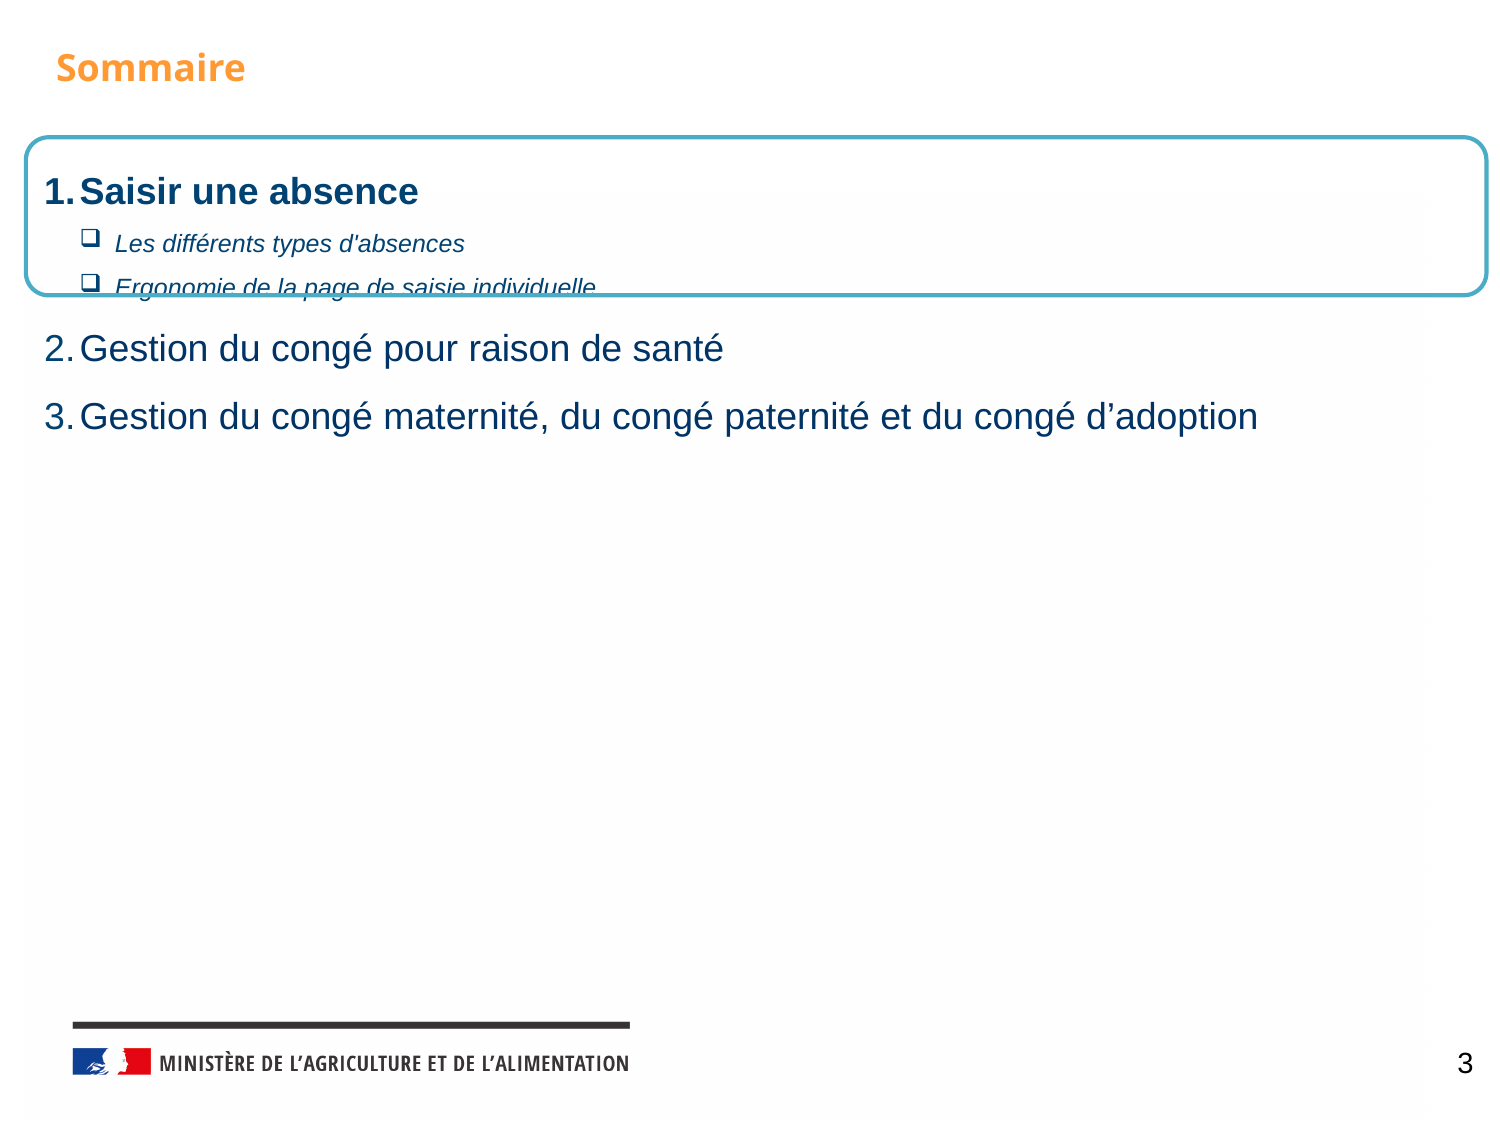

Sommaire
Saisir une absence
Les différents types d'absences
Ergonomie de la page de saisie individuelle
Gestion du congé pour raison de santé
Gestion du congé maternité, du congé paternité et du congé d’adoption